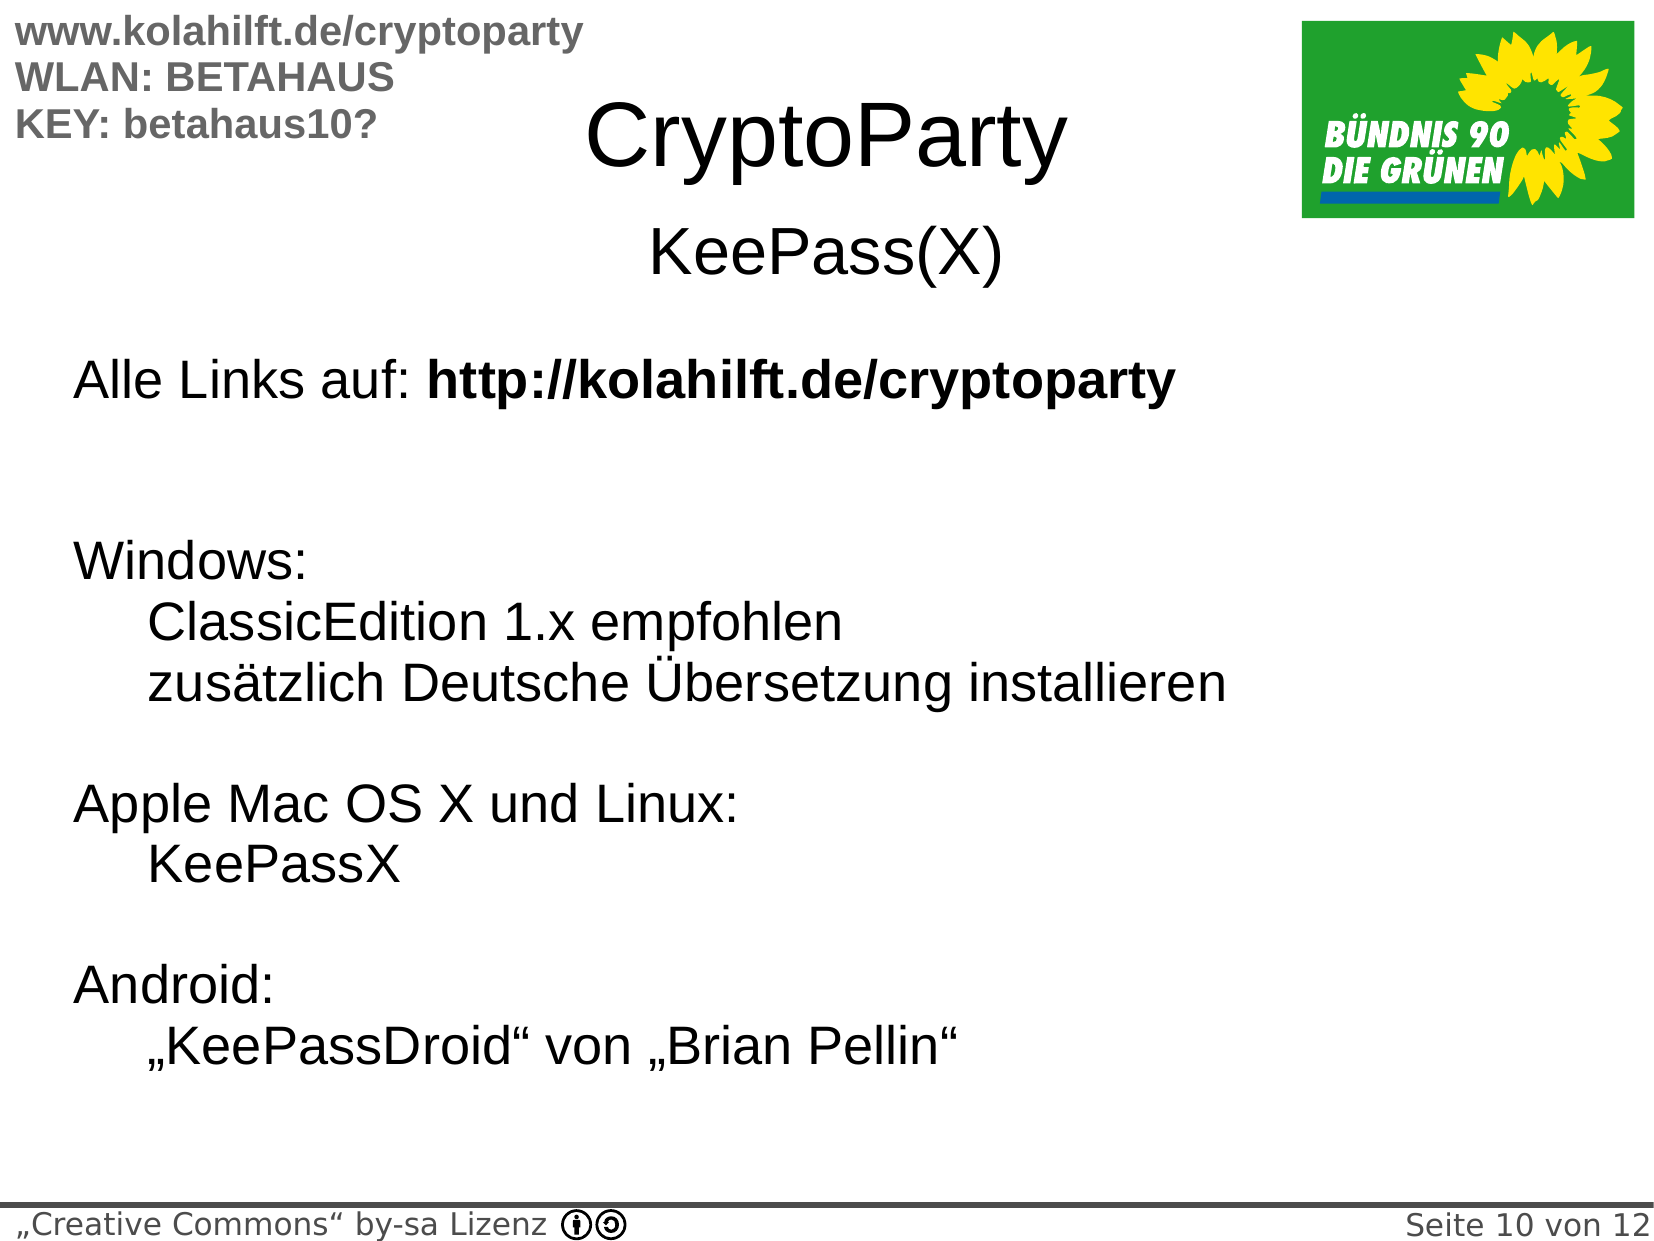

KeePass(X)
Alle Links auf: http://kolahilft.de/cryptoparty
Windows:
	ClassicEdition 1.x empfohlen
	zusätzlich Deutsche Übersetzung installieren
Apple Mac OS X und Linux:
	KeePassX
Android:
	„KeePassDroid“ von „Brian Pellin“